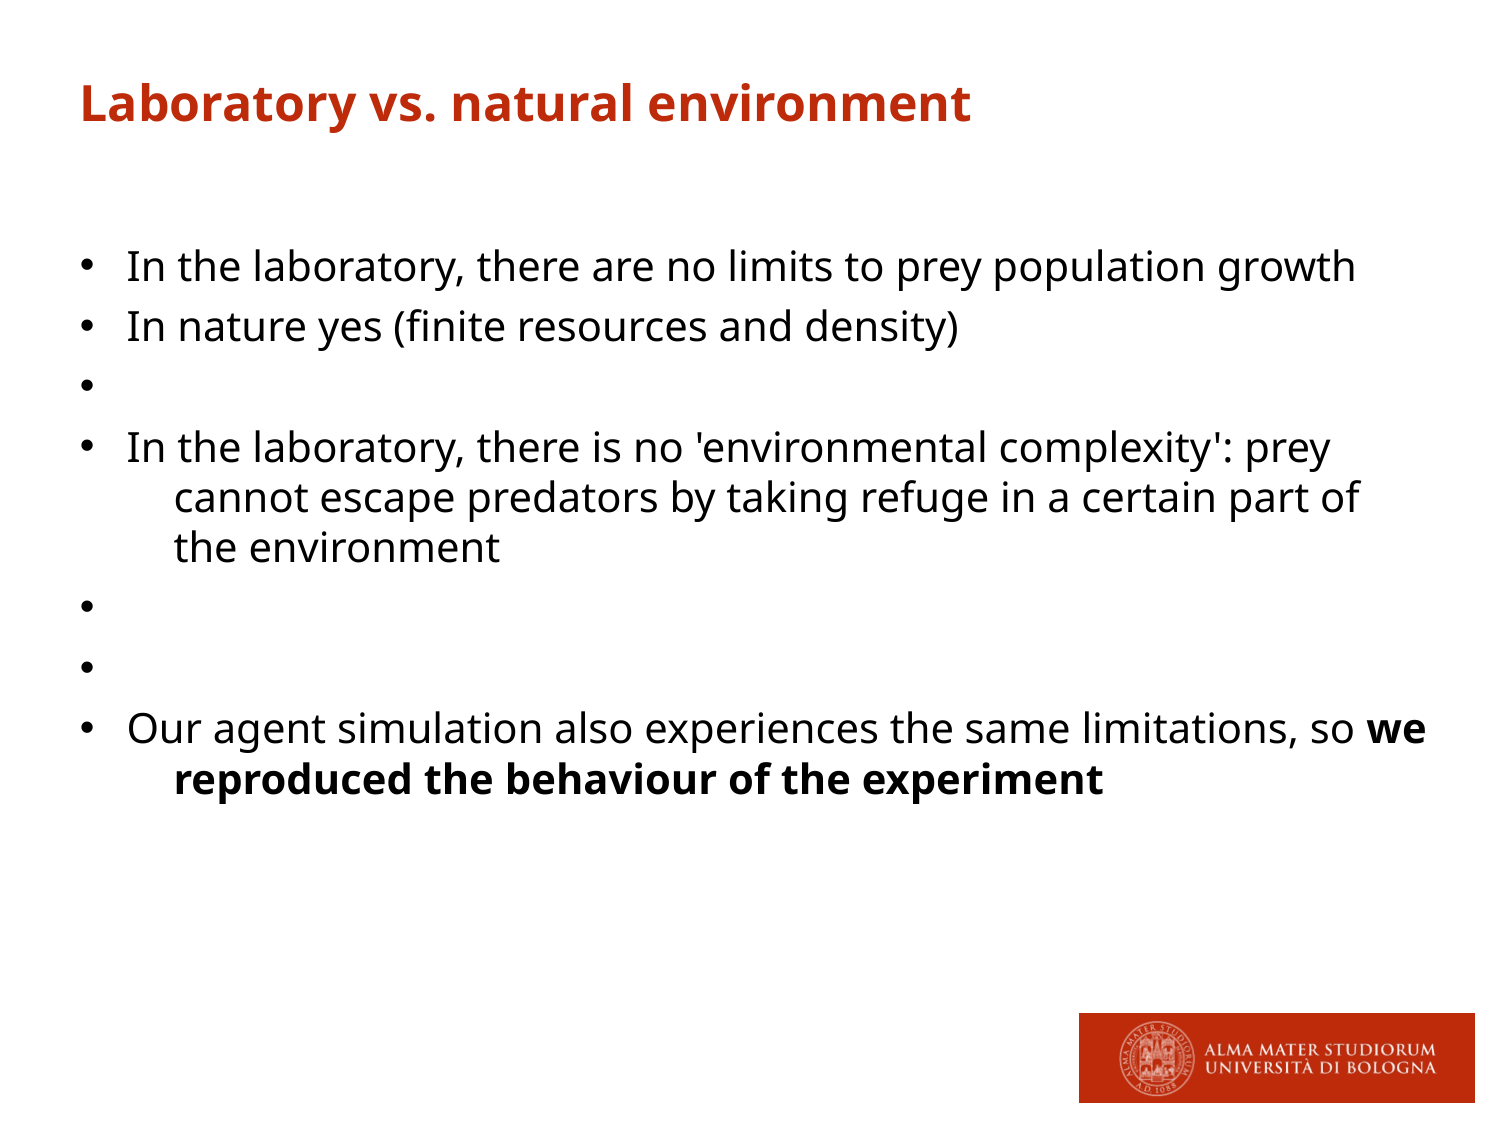

# Laboratory vs. natural environment
In the laboratory, there are no limits to prey population growth
In nature yes (finite resources and density)
In the laboratory, there is no 'environmental complexity': prey cannot escape predators by taking refuge in a certain part of the environment
Our agent simulation also experiences the same limitations, so we reproduced the behaviour of the experiment